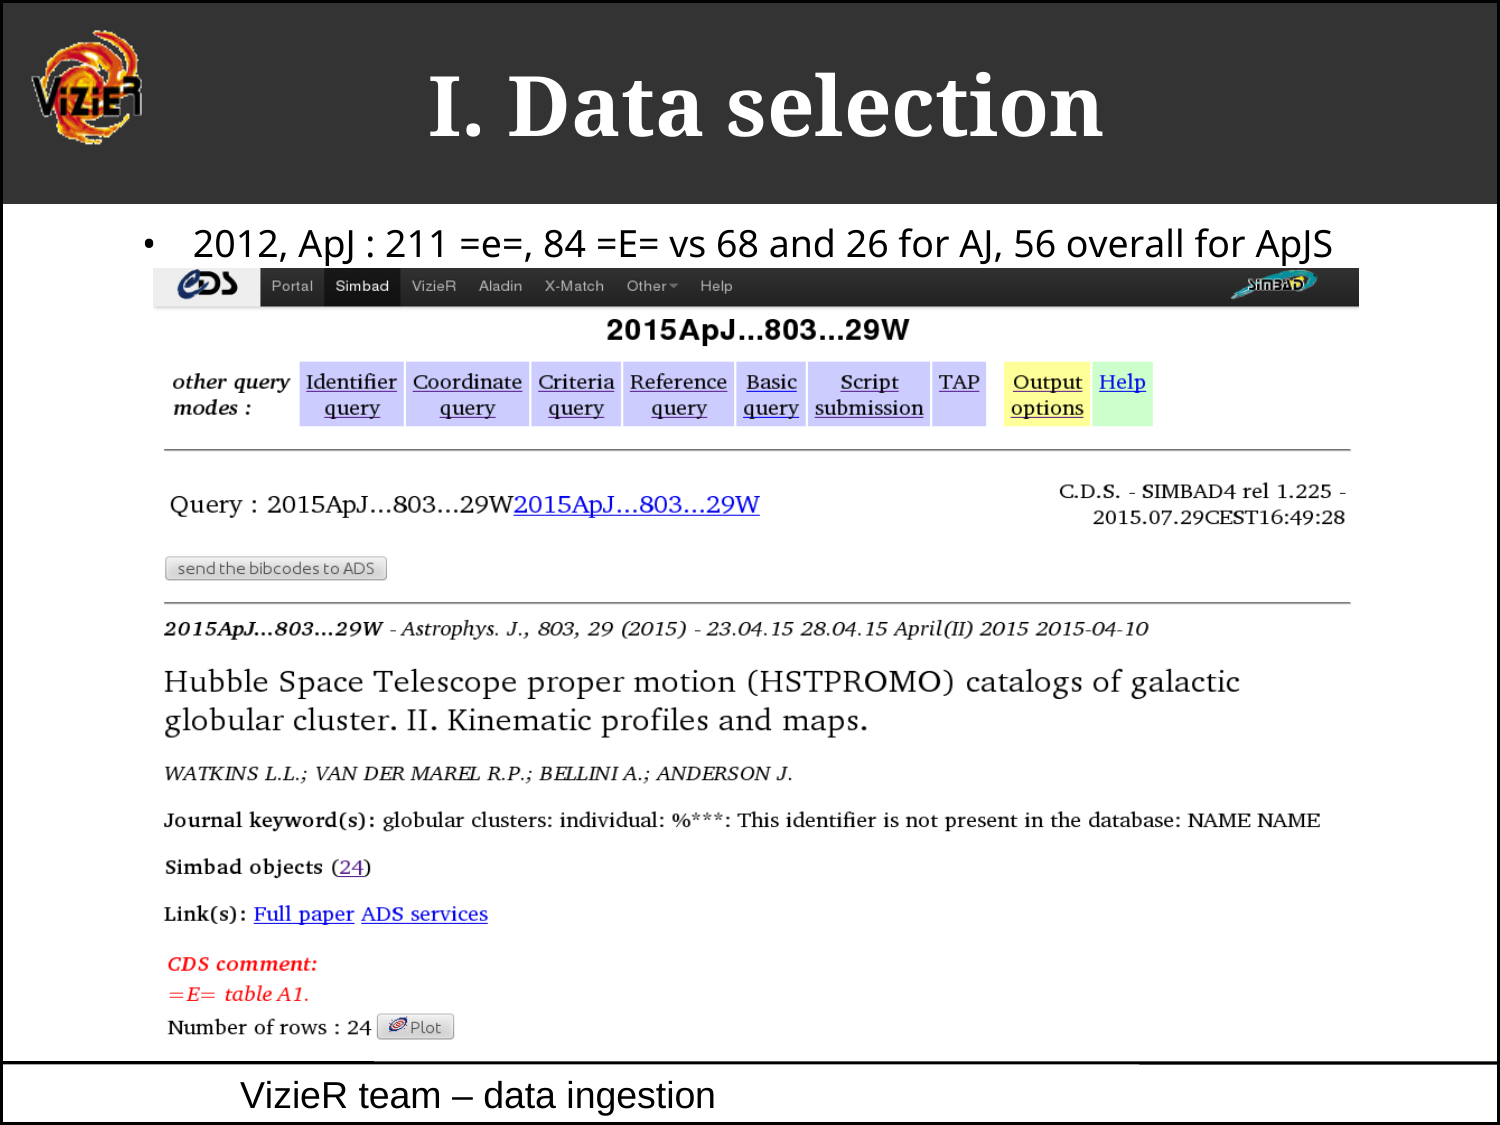

# I. Data selection
2012, ApJ : 211 =e=, 84 =E= vs 68 and 26 for AJ, 56 overall for ApJS
‏